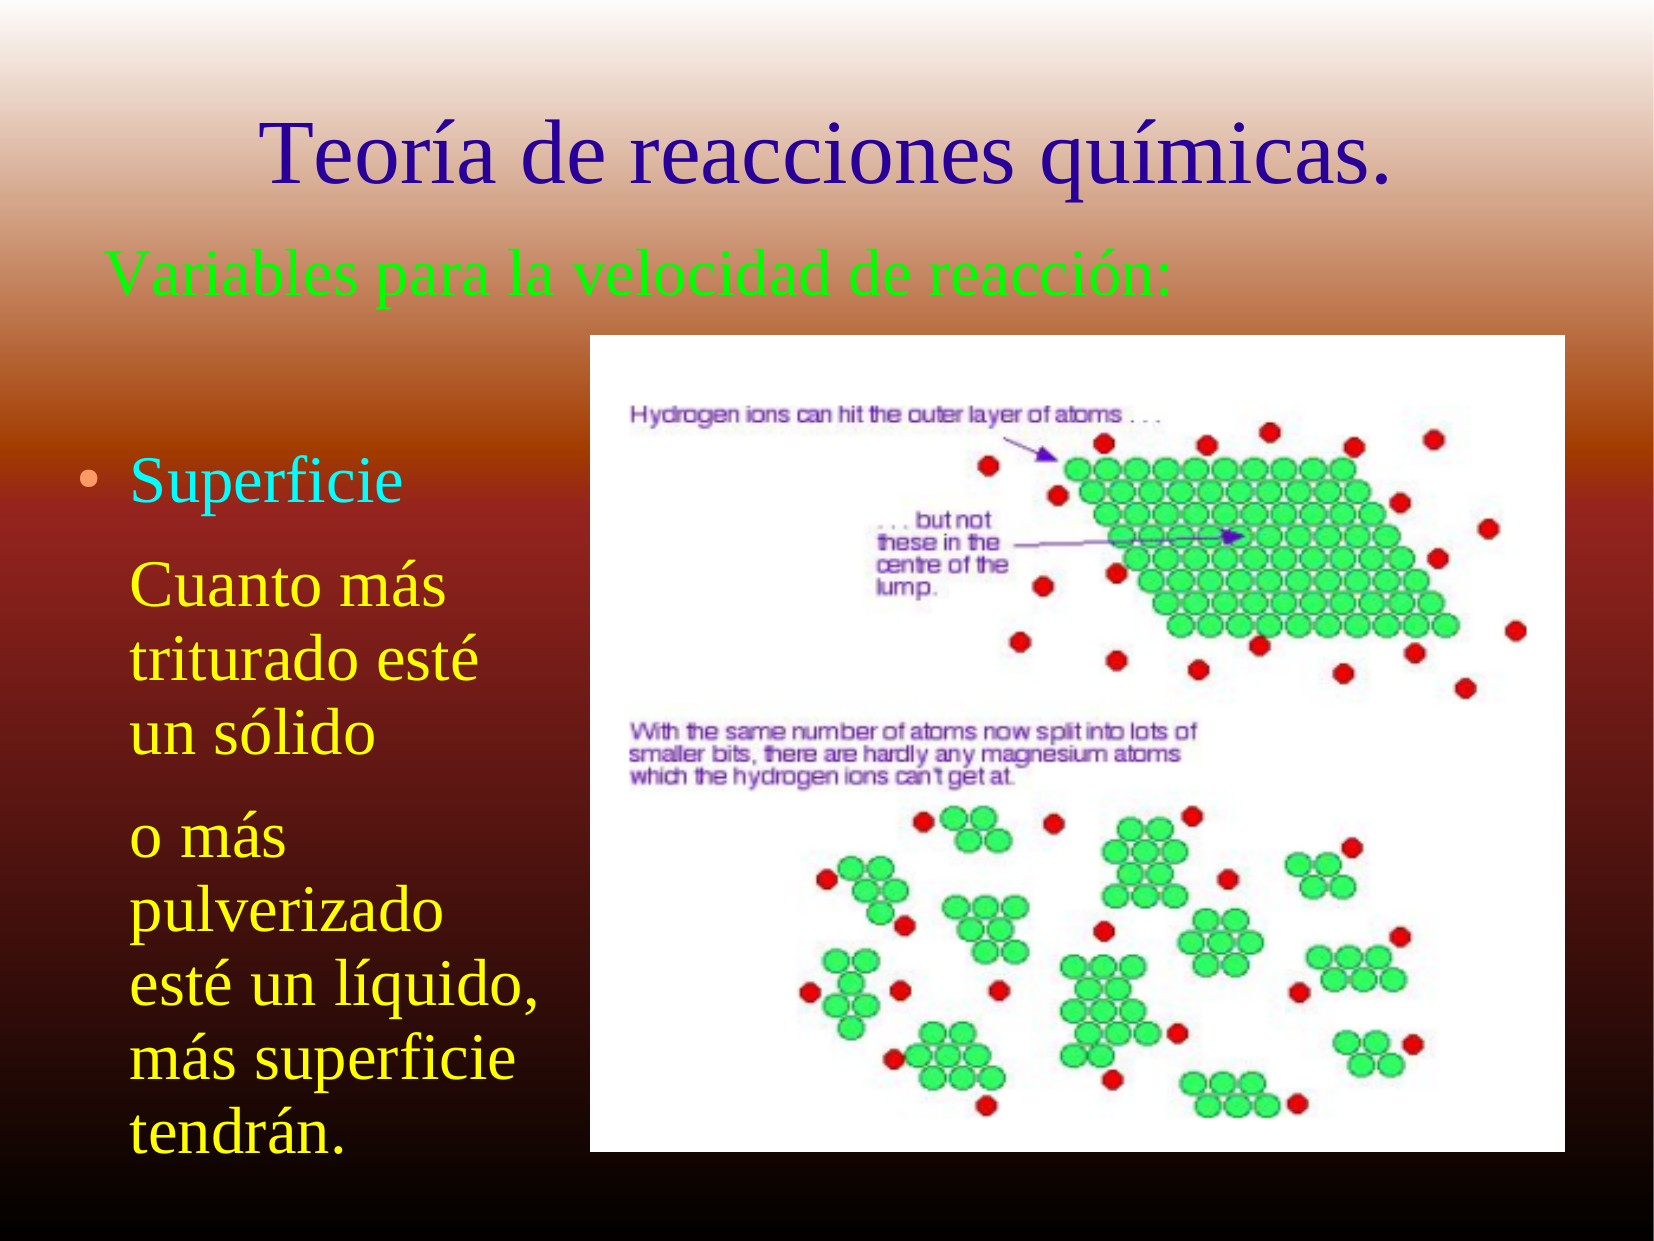

# Teoría de reacciones químicas.
Variables para la velocidad de reacción:
Superficie
Cuanto más triturado esté un sólido
o más pulverizado esté un líquido, más superficie tendrán.